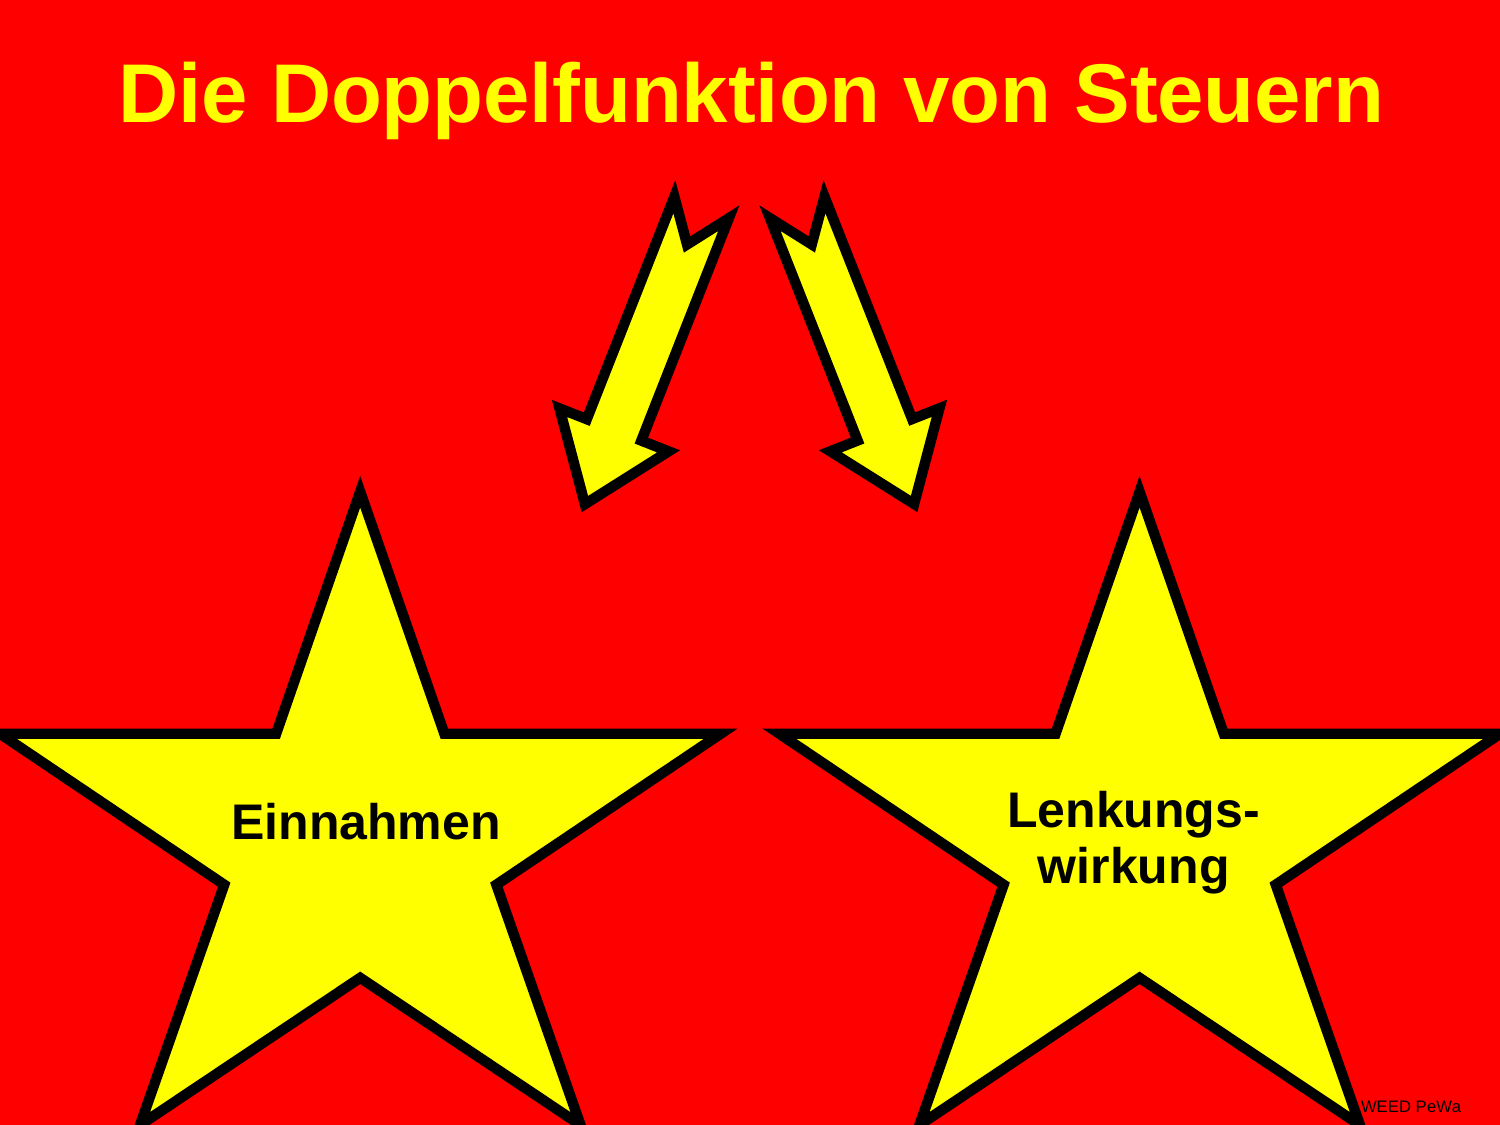

# Die Doppelfunktion von Steuern
Lenkungs-wirkung
Einnahmen
WEED PeWa